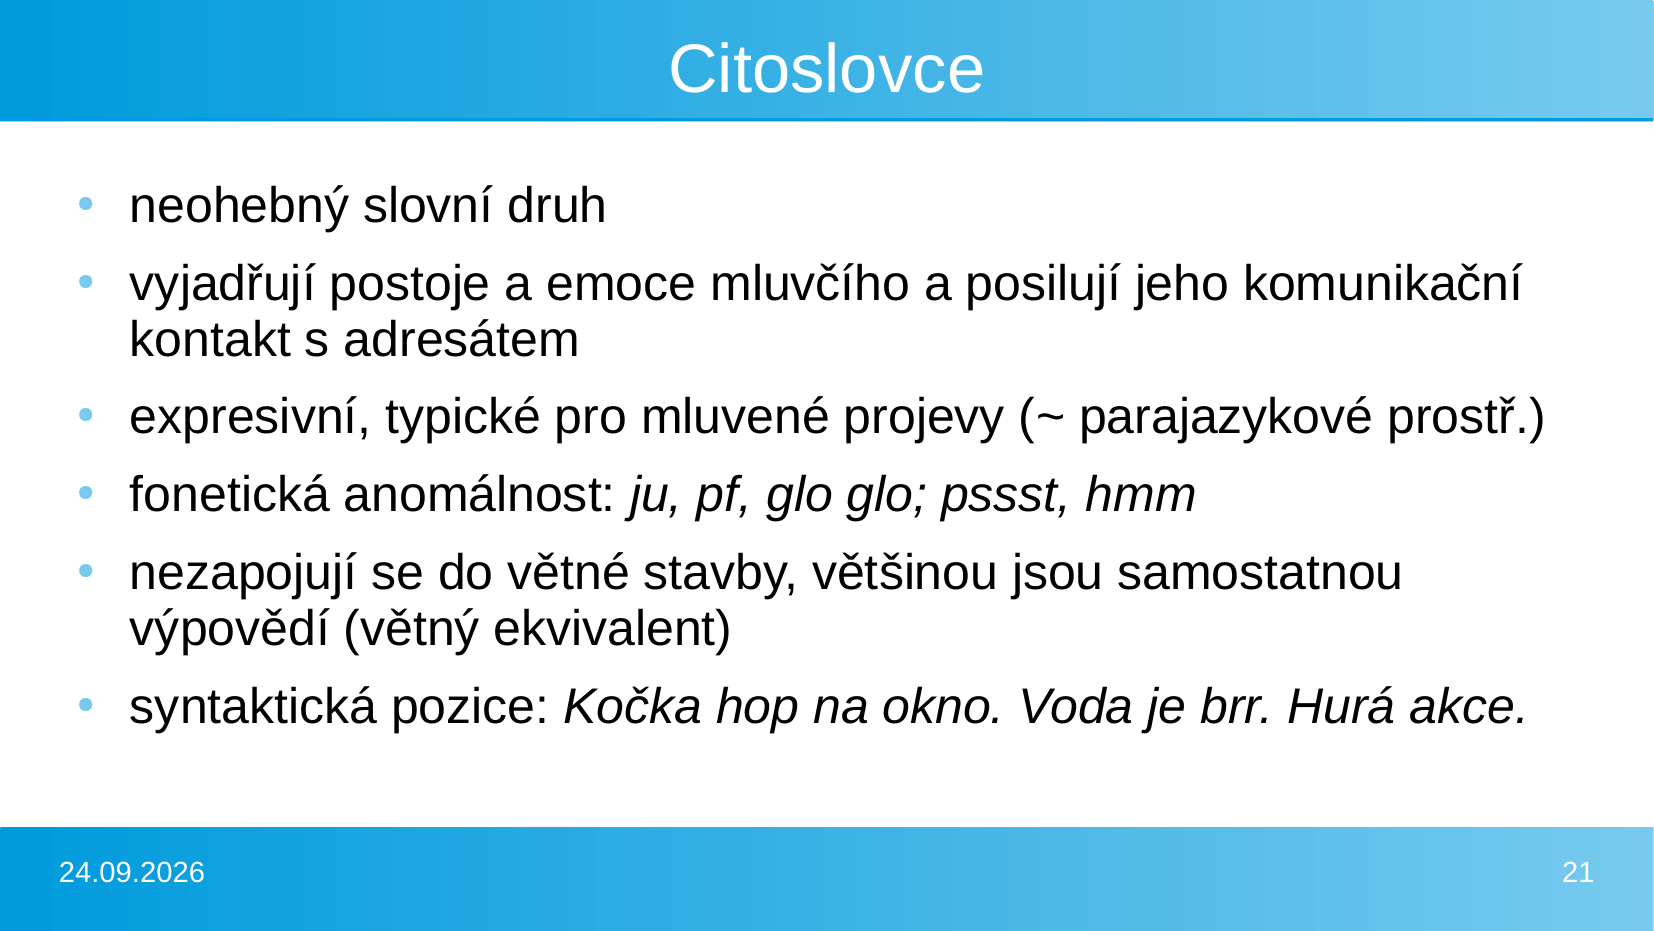

# Citoslovce
neohebný slovní druh
vyjadřují postoje a emoce mluvčího a posilují jeho komunikační kontakt s adresátem
expresivní, typické pro mluvené projevy (~ parajazykové prostř.)
fonetická anomálnost: ju, pf, glo glo; pssst, hmm
nezapojují se do větné stavby, většinou jsou samostatnou výpovědí (větný ekvivalent)
syntaktická pozice: Kočka hop na okno. Voda je brr. Hurá akce.
21